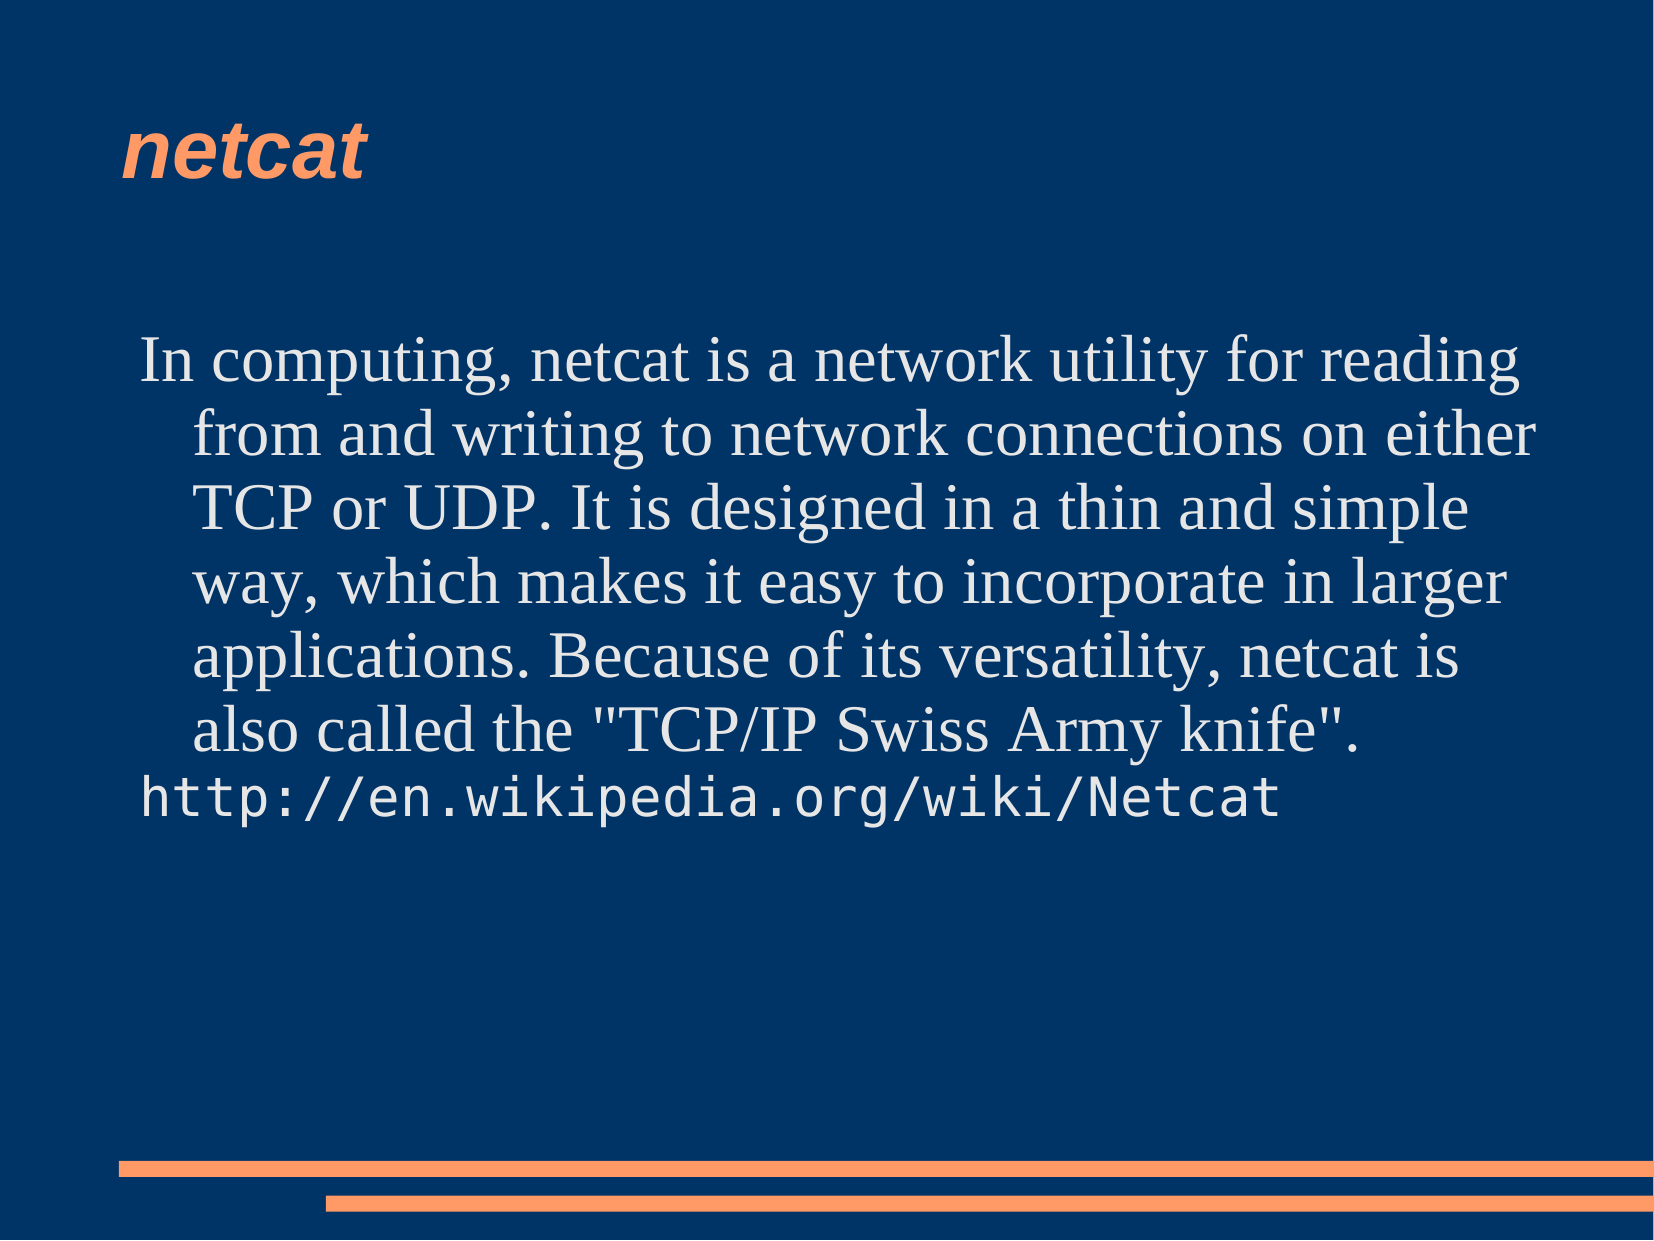

# netcat
In computing, netcat is a network utility for reading from and writing to network connections on either TCP or UDP. It is designed in a thin and simple way, which makes it easy to incorporate in larger applications. Because of its versatility, netcat is also called the "TCP/IP Swiss Army knife".
http://en.wikipedia.org/wiki/Netcat